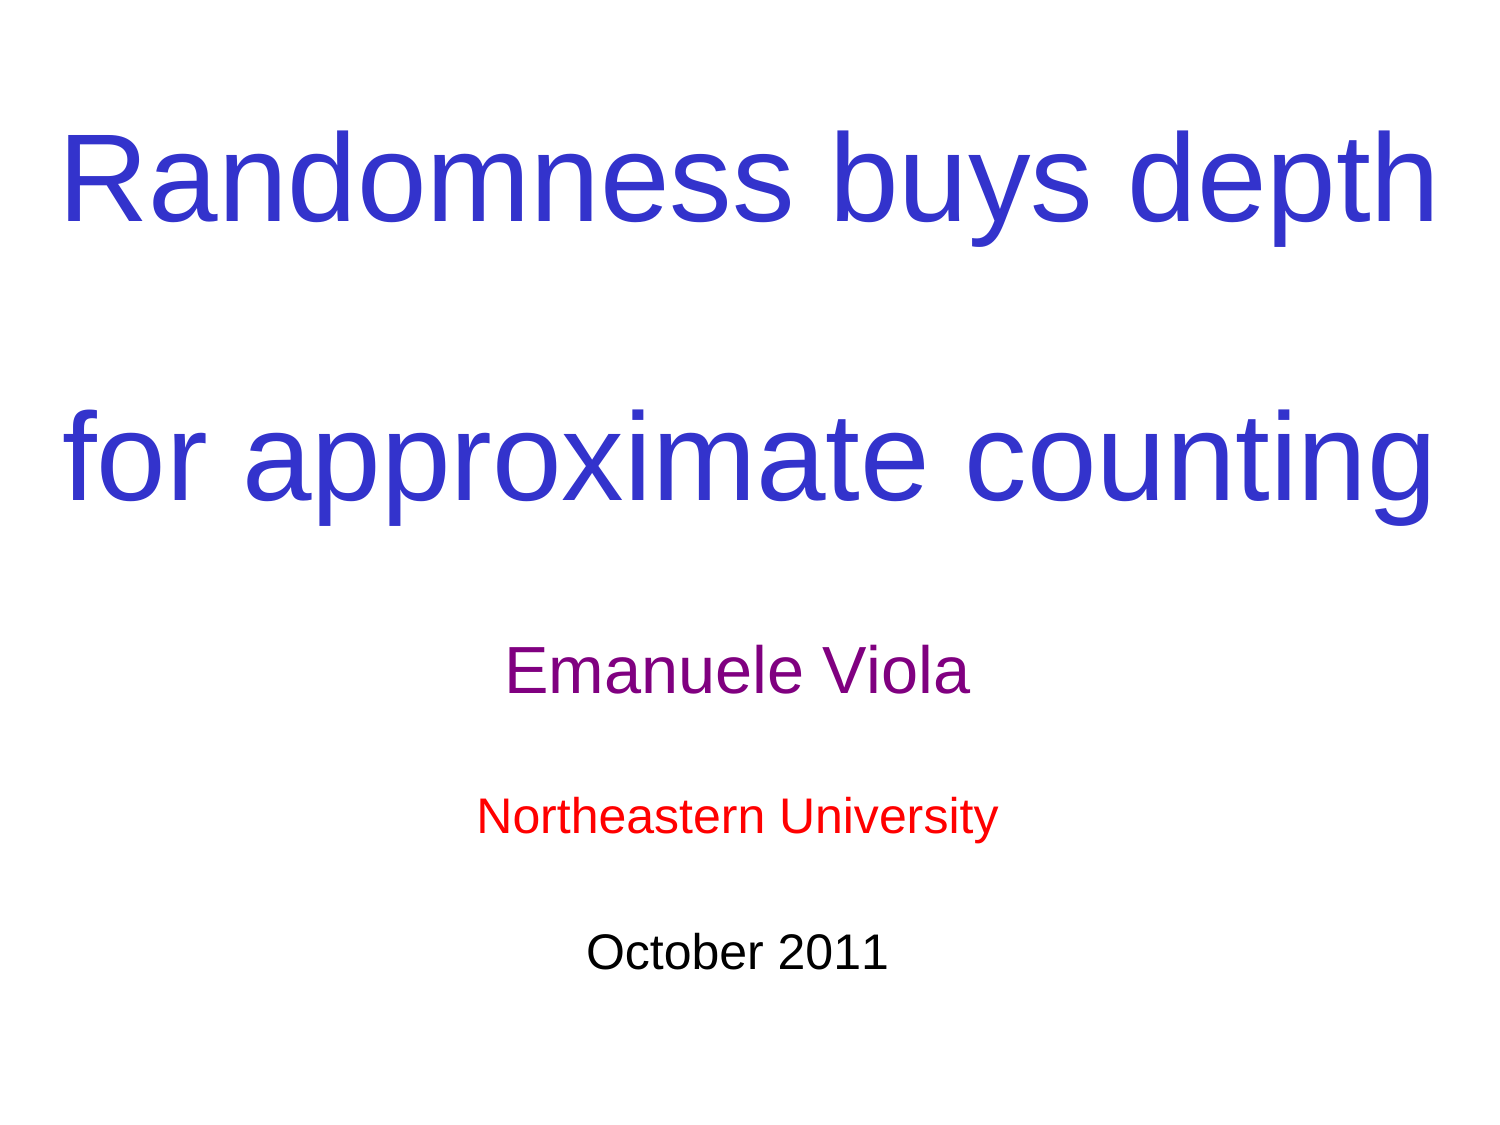

# Randomness buys depth for approximate counting
Emanuele Viola
Northeastern University
October 2011